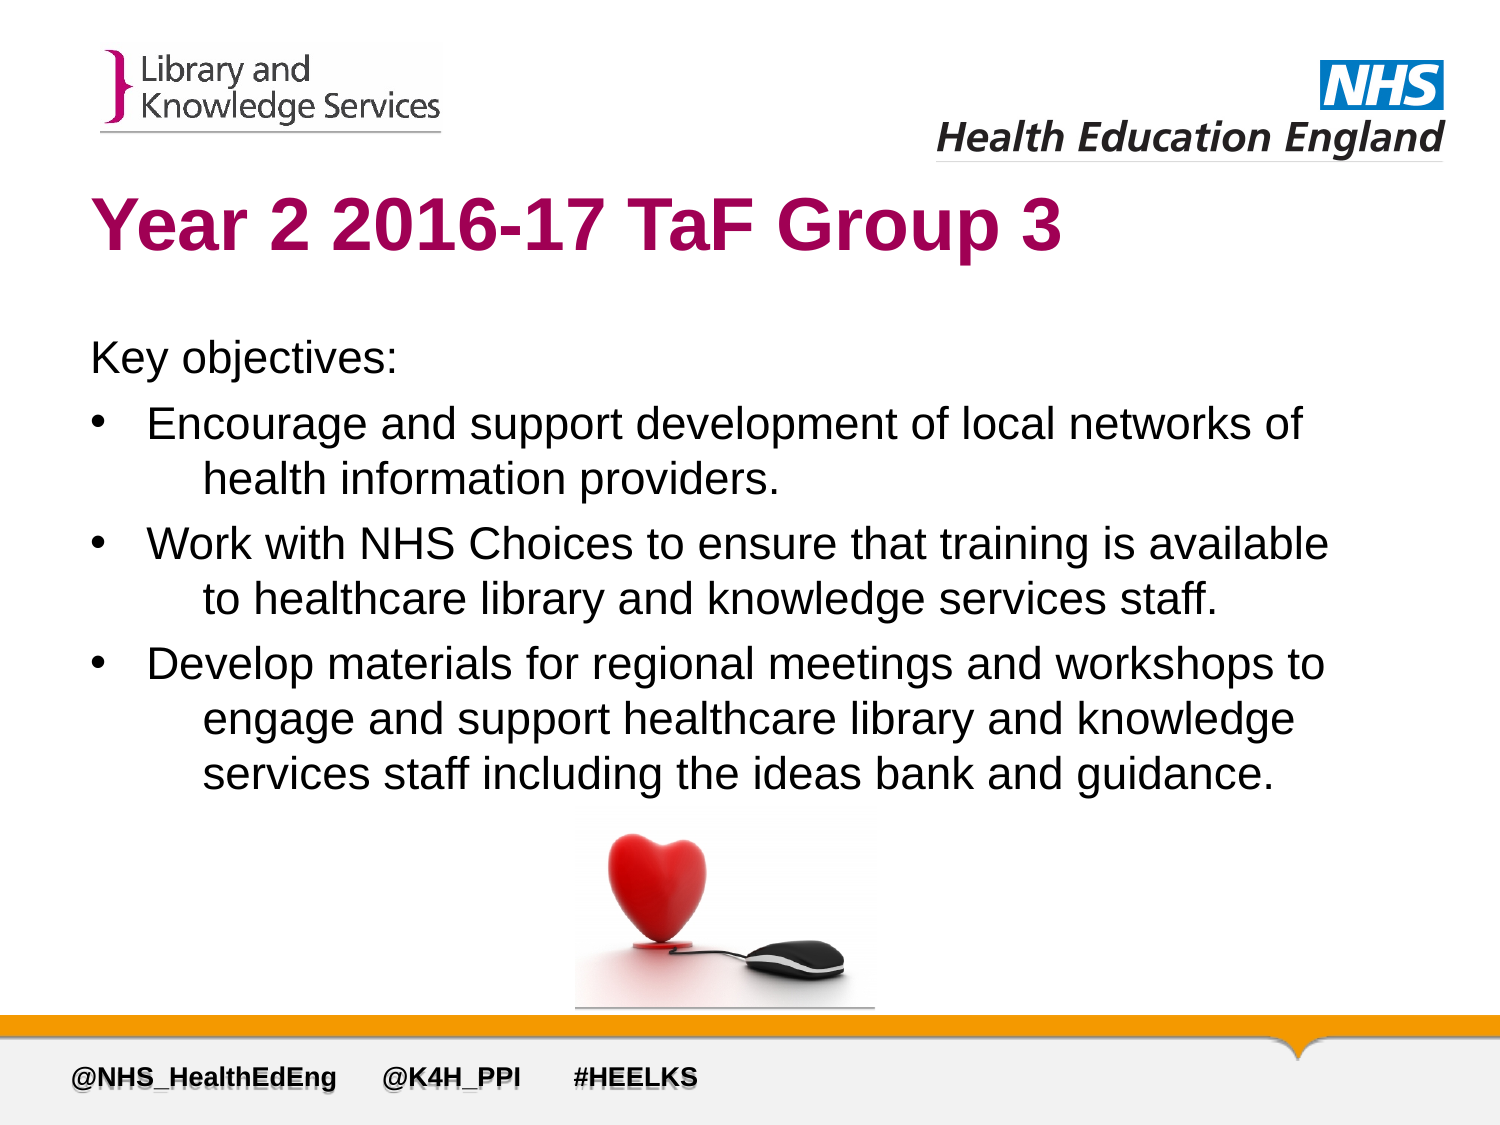

# Year 2 2016-17 TaF Group 3
Key objectives:
Encourage and support development of local networks of health information providers.
Work with NHS Choices to ensure that training is available to healthcare library and knowledge services staff.
Develop materials for regional meetings and workshops to engage and support healthcare library and knowledge services staff including the ideas bank and guidance.
@NHS_HealthEdEng @K4H_PPI #HEELKS